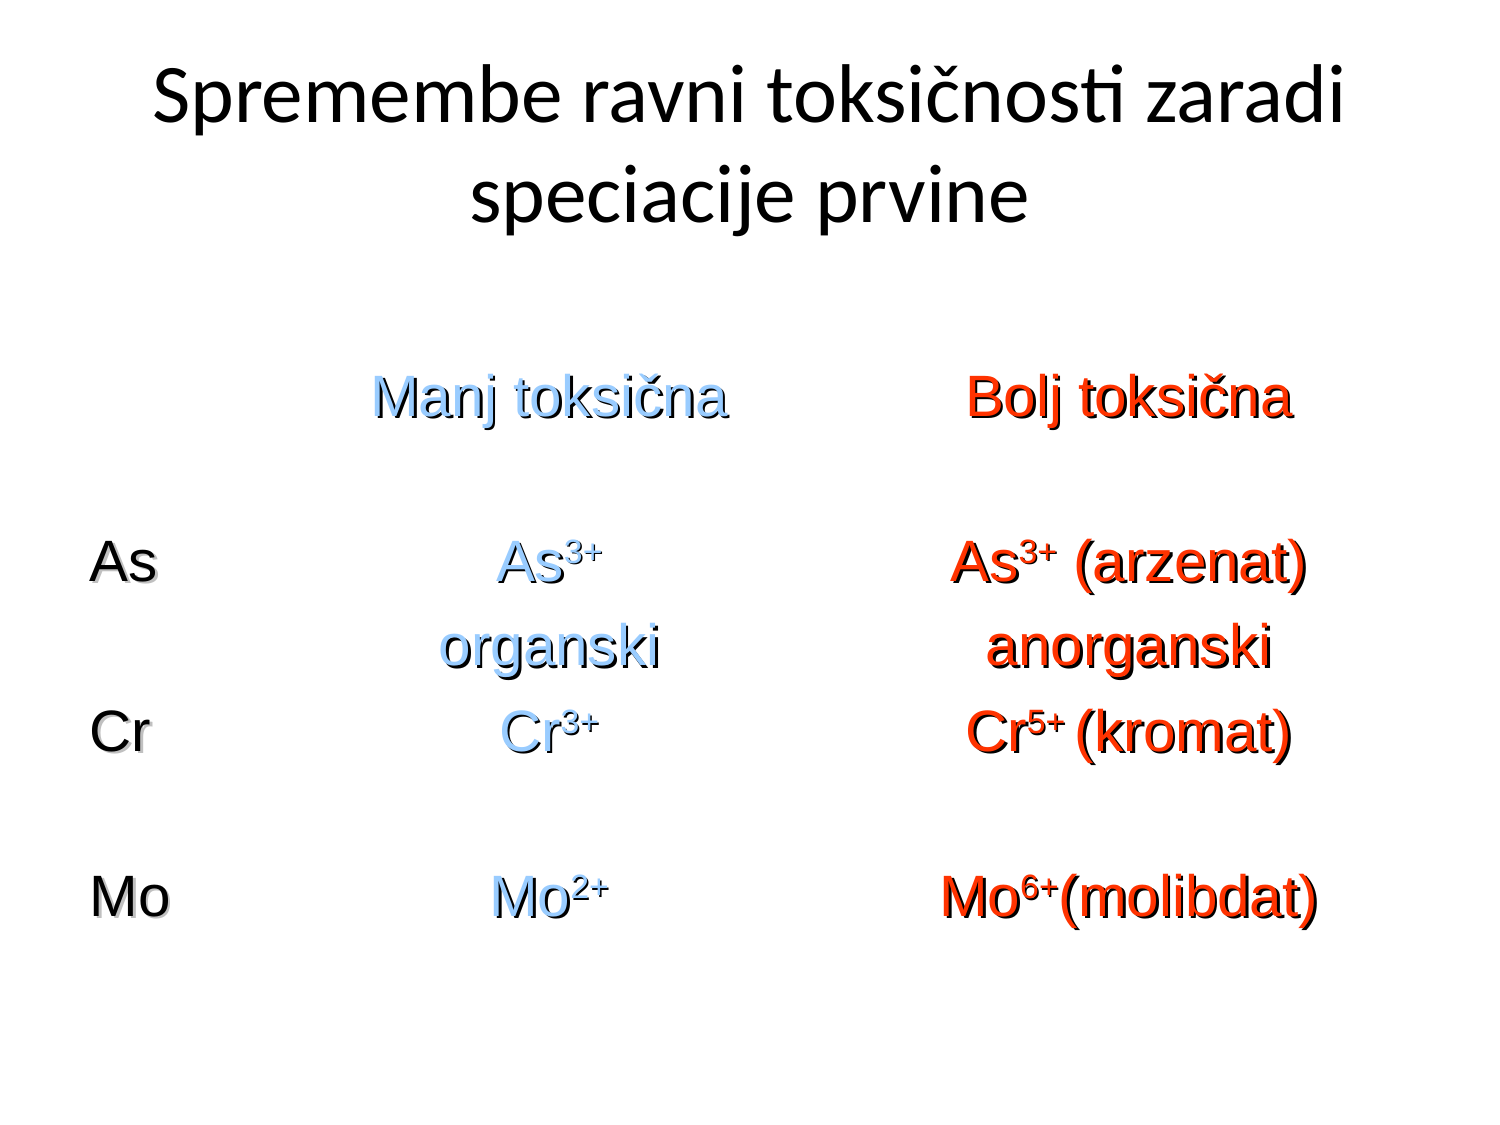

# Spremembe ravni toksičnosti zaradi speciacije prvine
| | Manj toksična | Bolj toksična |
| --- | --- | --- |
| As | As3+ organski | As3+ (arzenat) anorganski |
| Cr | Cr3+ | Cr5+ (kromat) |
| Mo | Mo2+ | Mo6+(molibdat) |